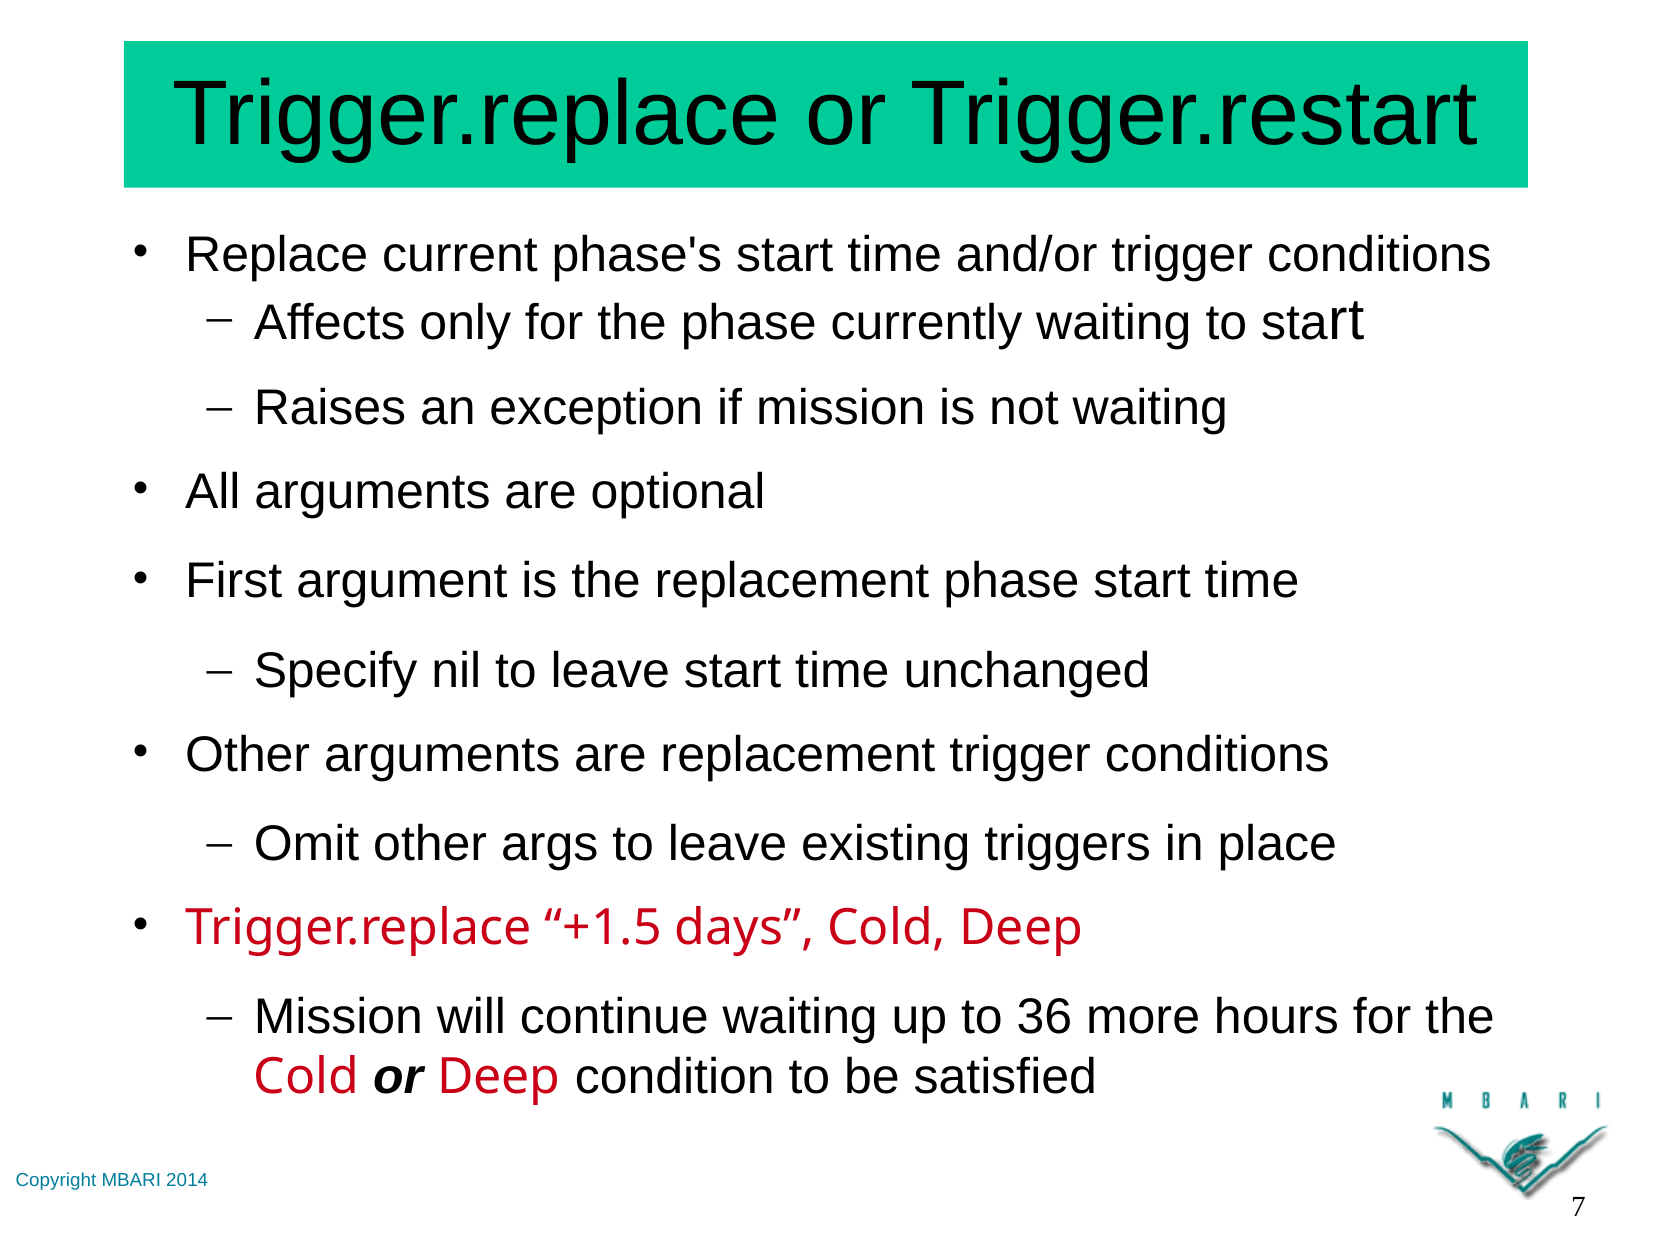

# Trigger.replace or Trigger.restart
Replace current phase's start time and/or trigger conditions
Affects only for the phase currently waiting to start
Raises an exception if mission is not waiting
All arguments are optional
First argument is the replacement phase start time
Specify nil to leave start time unchanged
Other arguments are replacement trigger conditions
Omit other args to leave existing triggers in place
Trigger.replace “+1.5 days”, Cold, Deep
Mission will continue waiting up to 36 more hours for the Cold or Deep condition to be satisfied